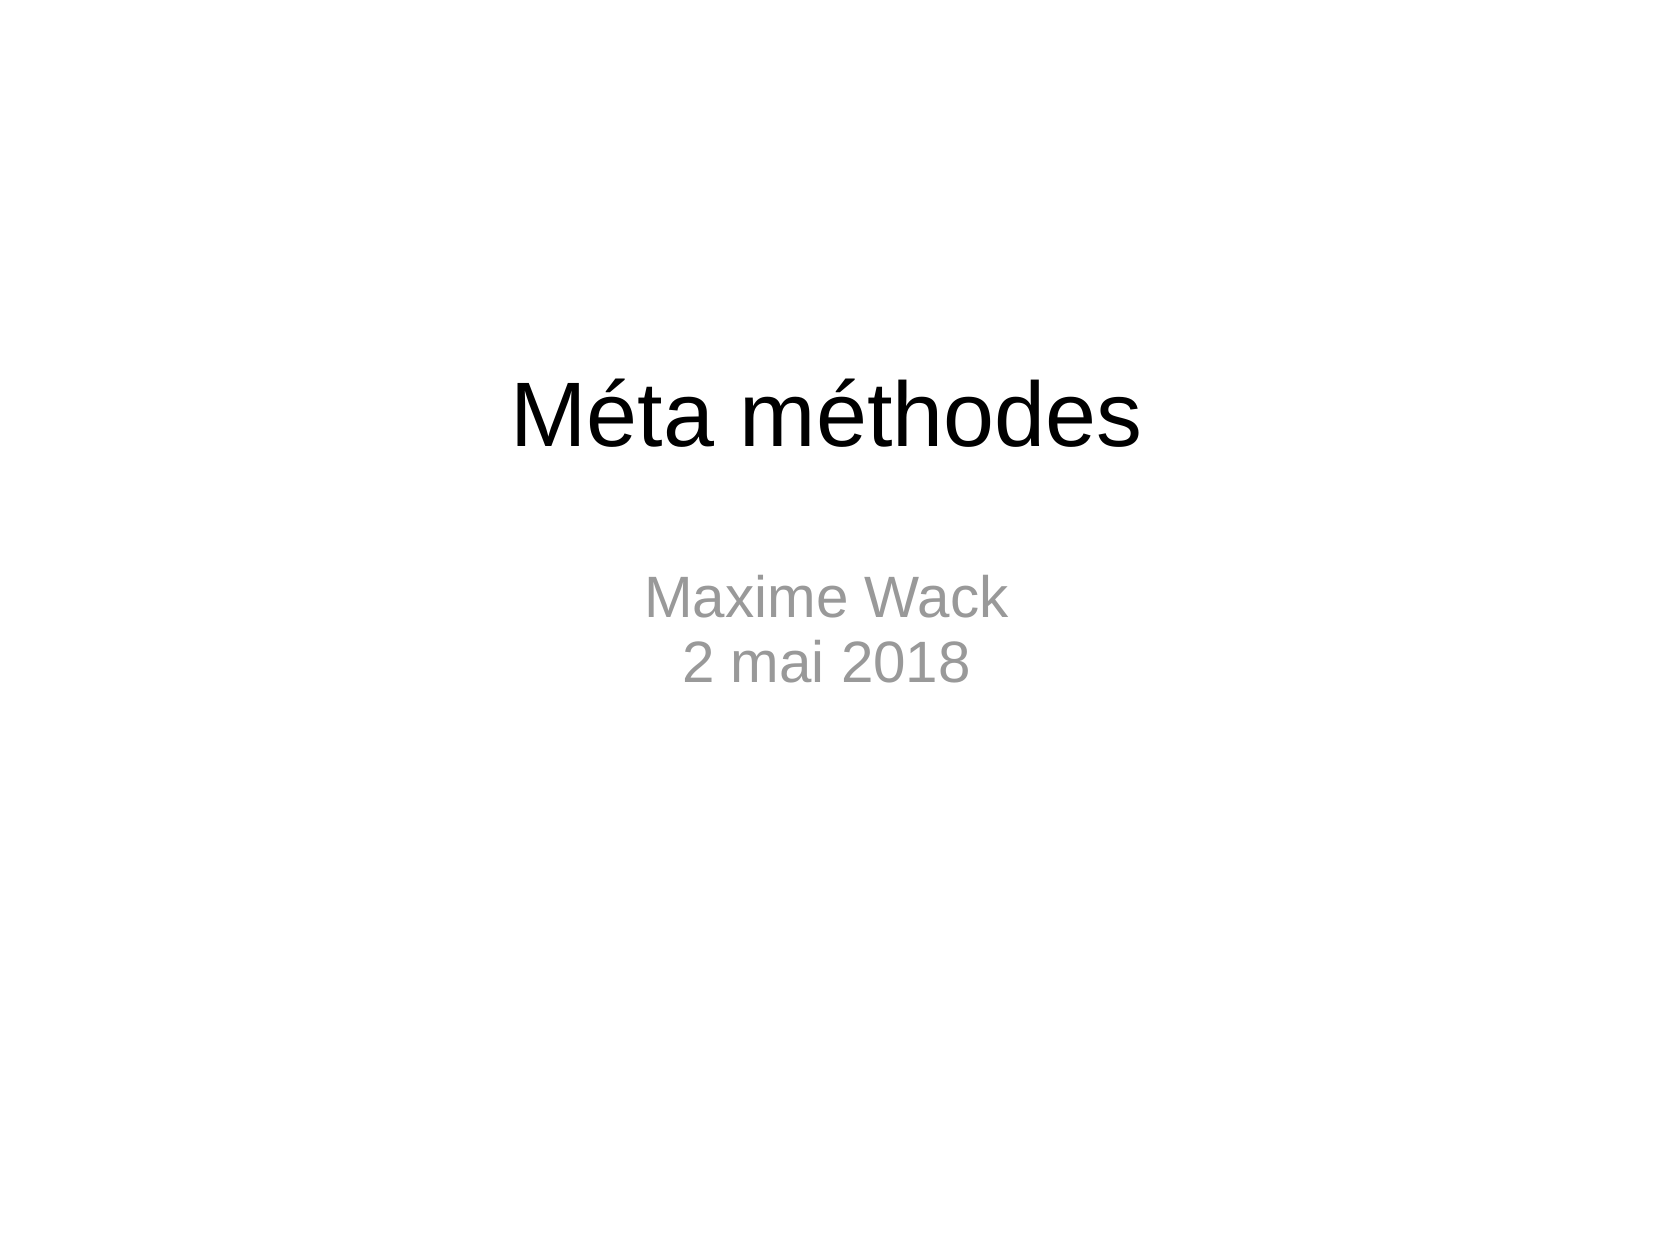

# Méta méthodes
Maxime Wack
2 mai 2018